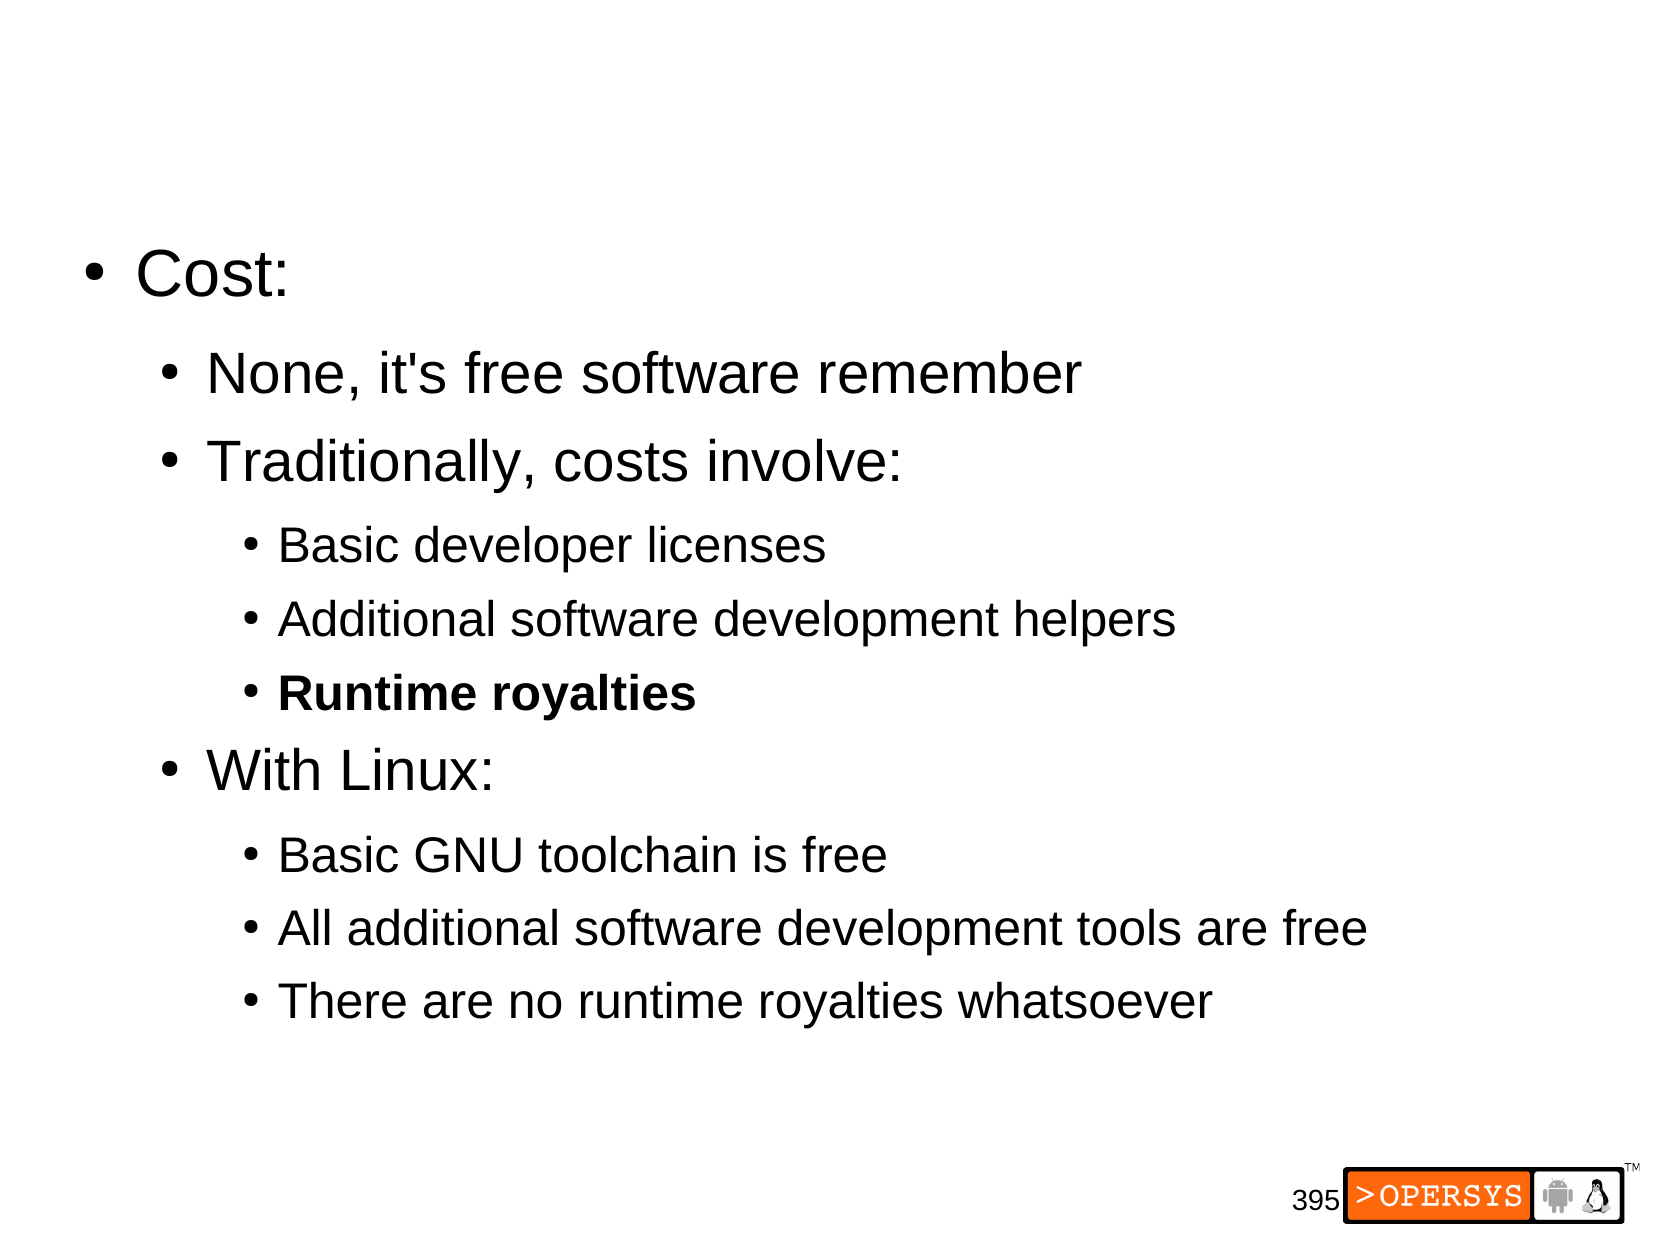

# Cost:
None, it's free software remember
Traditionally, costs involve:
Basic developer licenses
Additional software development helpers
Runtime royalties
With Linux:
Basic GNU toolchain is free
All additional software development tools are free
There are no runtime royalties whatsoever